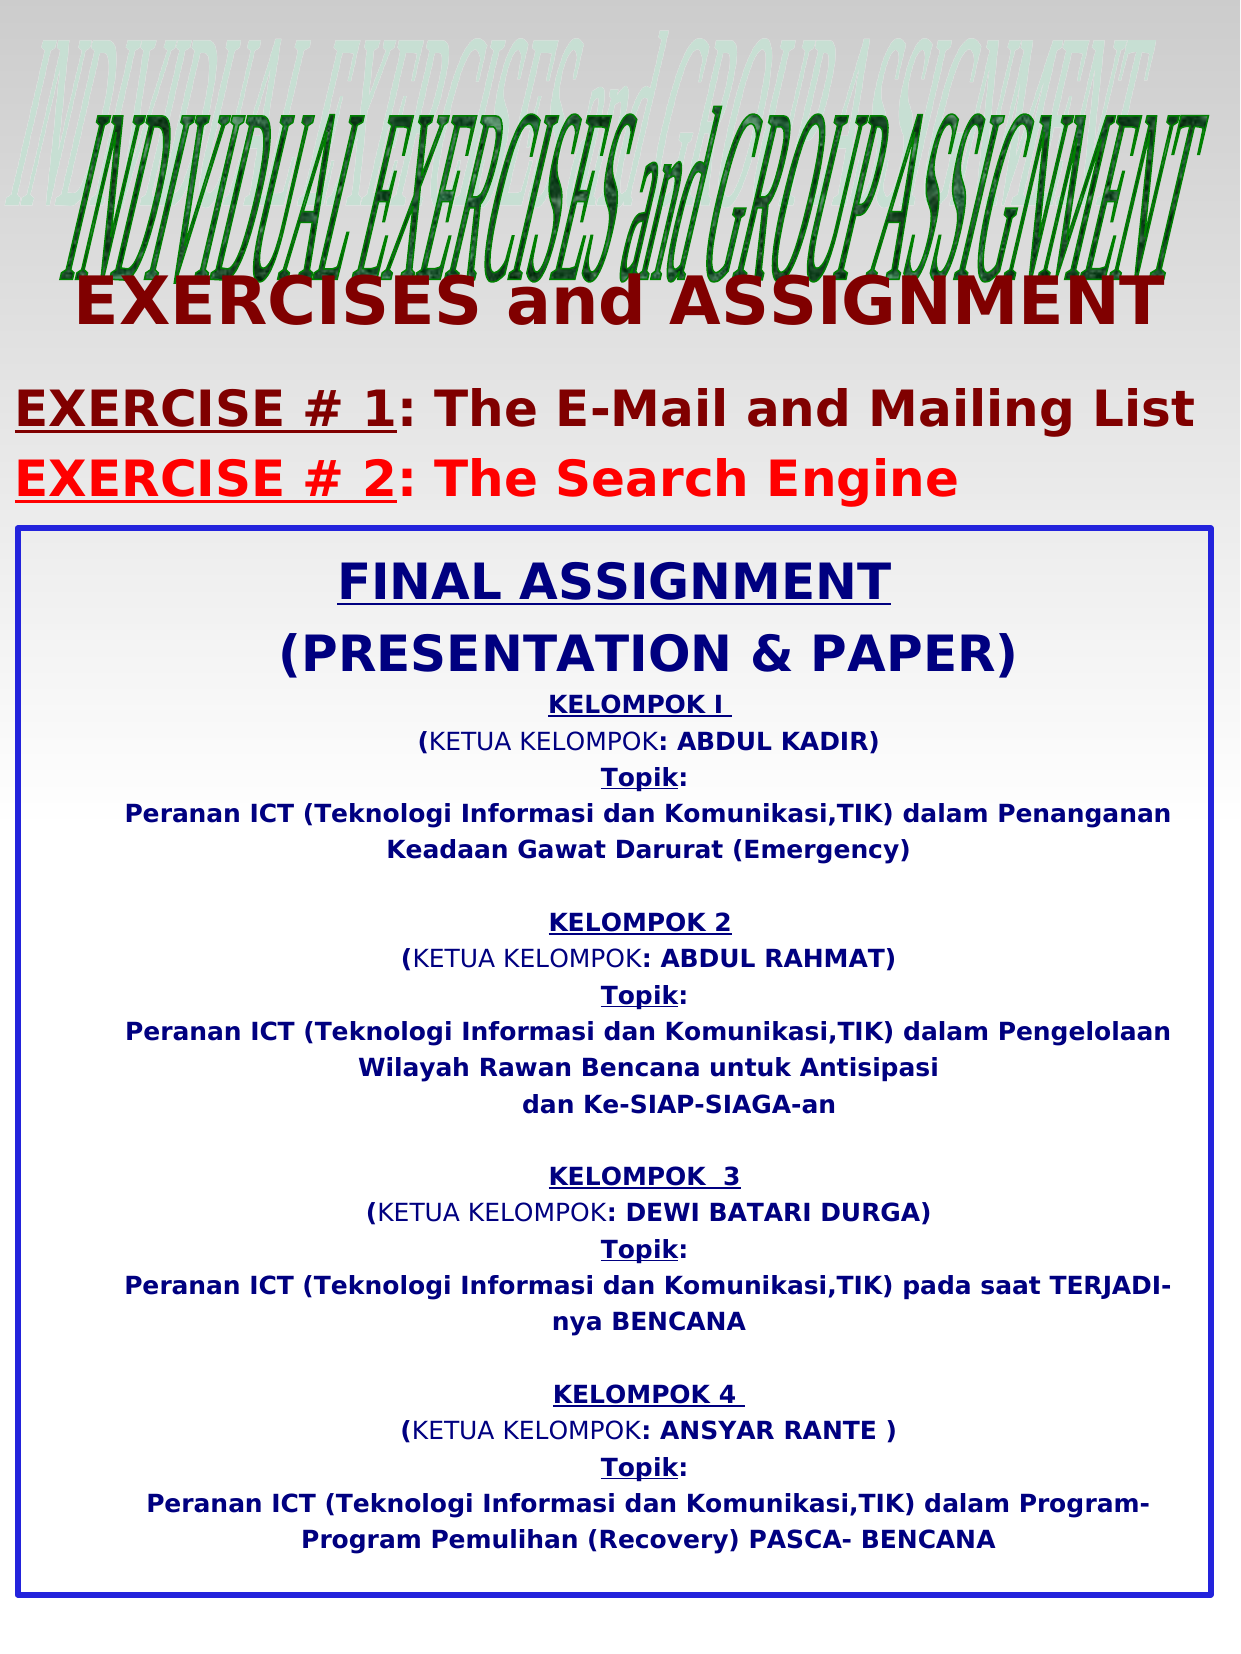

INDIVIDUAL EXERCISES and GROUP ASSIGNMENT
# EXERCISES and ASSIGNMENT
EXERCISE # 1: The E-Mail and Mailing List
EXERCISE # 2: The Search Engine
FINAL ASSIGNMENT
(PRESENTATION & PAPER)
KELOMPOK I
(KETUA KELOMPOK: ABDUL KADIR)
Topik:
Peranan ICT (Teknologi Informasi dan Komunikasi,TIK) dalam Penanganan Keadaan Gawat Darurat (Emergency)
KELOMPOK 2
(KETUA KELOMPOK: ABDUL RAHMAT)
Topik:
Peranan ICT (Teknologi Informasi dan Komunikasi,TIK) dalam Pengelolaan Wilayah Rawan Bencana untuk Antisipasi
 dan Ke-SIAP-SIAGA-an
KELOMPOK 3
(KETUA KELOMPOK: DEWI BATARI DURGA)
Topik:
Peranan ICT (Teknologi Informasi dan Komunikasi,TIK) pada saat TERJADI-nya BENCANA
KELOMPOK 4
(KETUA KELOMPOK: ANSYAR RANTE )
Topik:
Peranan ICT (Teknologi Informasi dan Komunikasi,TIK) dalam Program-Program Pemulihan (Recovery) PASCA- BENCANA